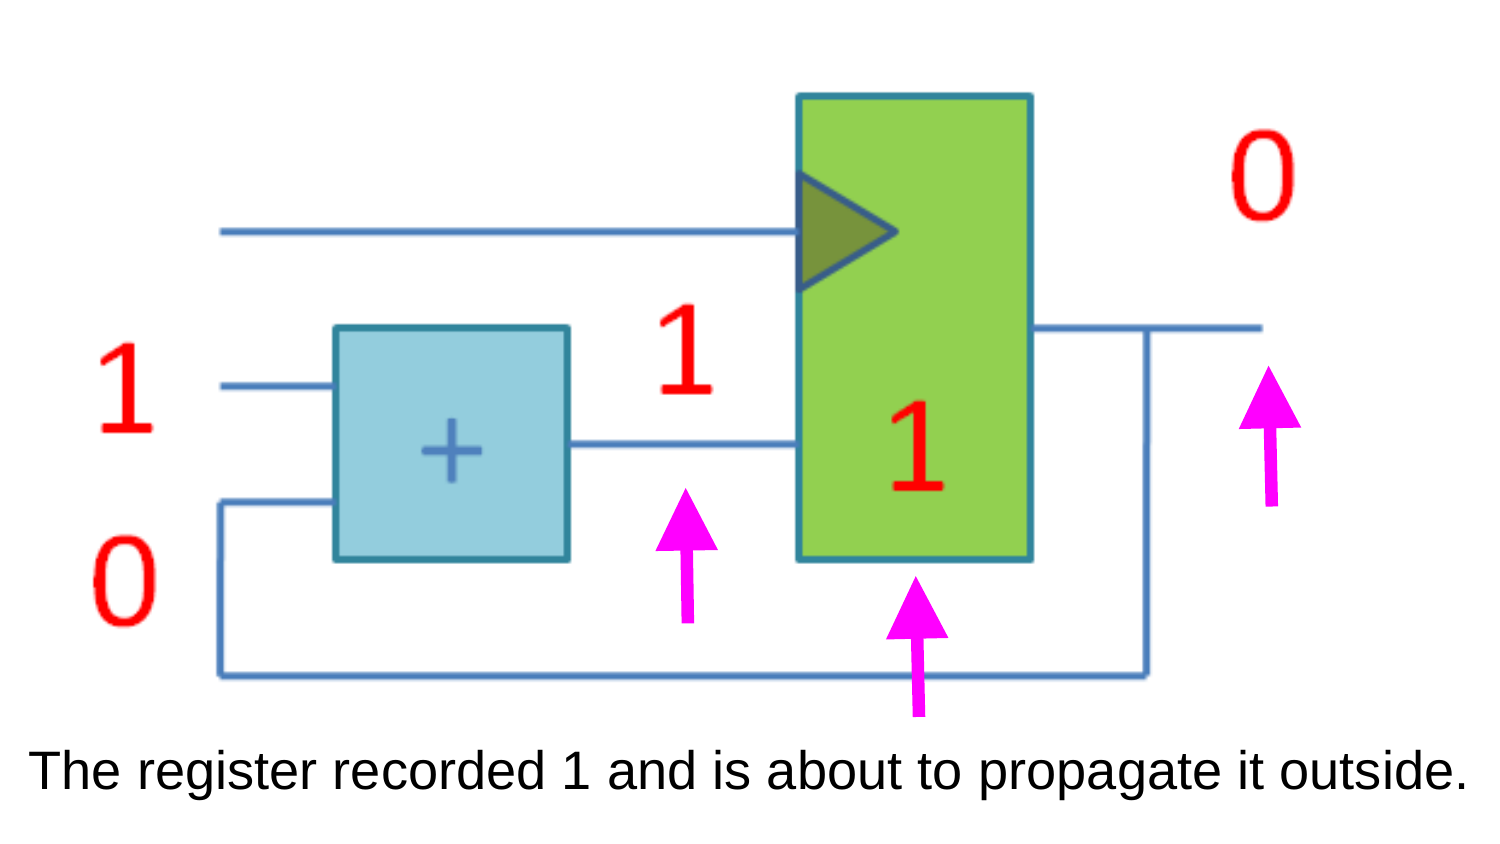

# The register recorded 1 and is about to propagate it outside.